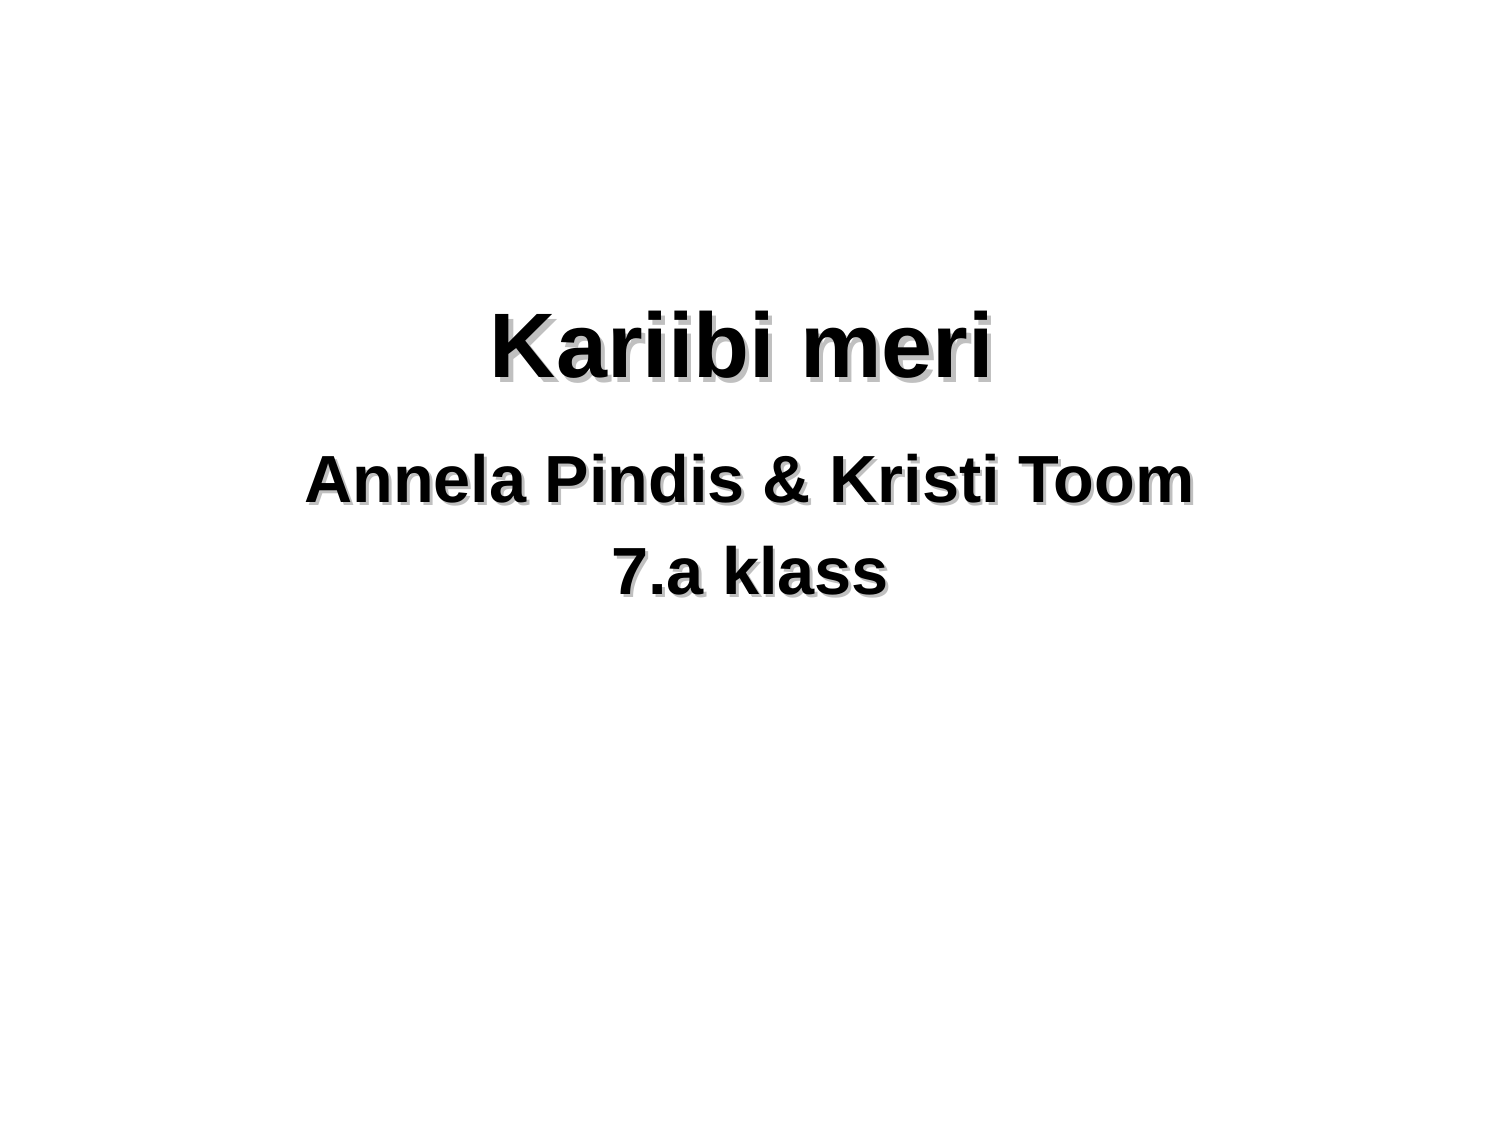

Annela Pindis & Kristi Toom
7.a klass
# Kariibi meri